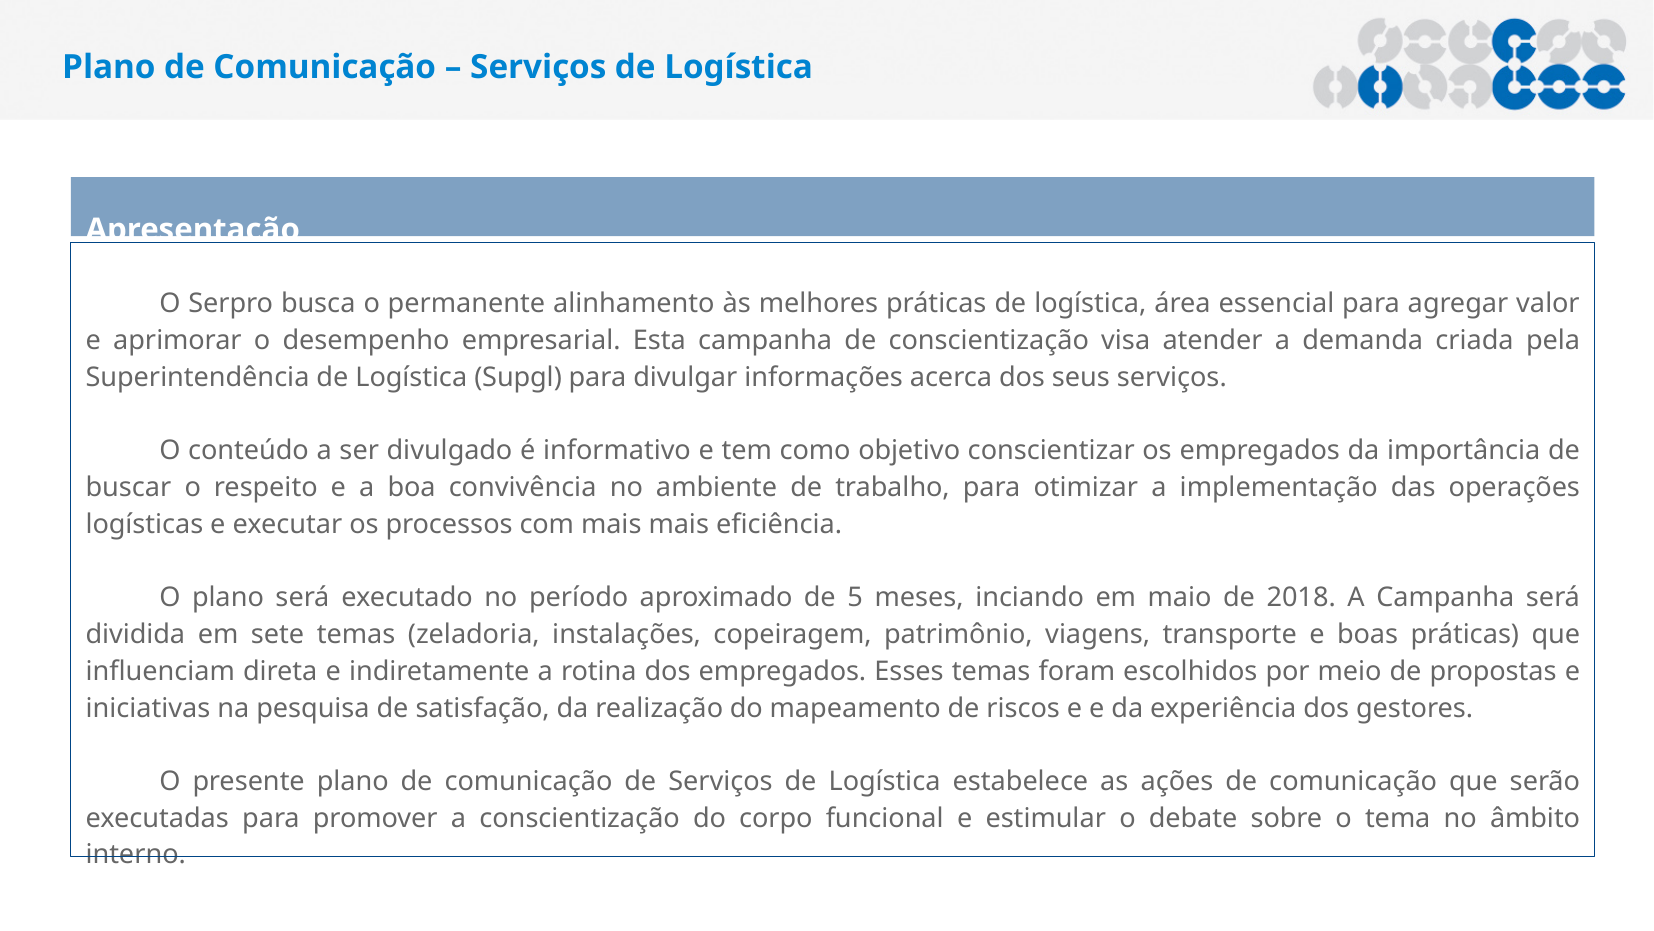

Plano de Comunicação – Serviços de Logística
Apresentação
	O Serpro busca o permanente alinhamento às melhores práticas de logística, área essencial para agregar valor e aprimorar o desempenho empresarial. Esta campanha de conscientização visa atender a demanda criada pela Superintendência de Logística (Supgl) para divulgar informações acerca dos seus serviços.
	O conteúdo a ser divulgado é informativo e tem como objetivo conscientizar os empregados da importância de buscar o respeito e a boa convivência no ambiente de trabalho, para otimizar a implementação das operações logísticas e executar os processos com mais mais eficiência.
	O plano será executado no período aproximado de 5 meses, inciando em maio de 2018. A Campanha será dividida em sete temas (zeladoria, instalações, copeiragem, patrimônio, viagens, transporte e boas práticas) que influenciam direta e indiretamente a rotina dos empregados. Esses temas foram escolhidos por meio de propostas e iniciativas na pesquisa de satisfação, da realização do mapeamento de riscos e e da experiência dos gestores.
	O presente plano de comunicação de Serviços de Logística estabelece as ações de comunicação que serão executadas para promover a conscientização do corpo funcional e estimular o debate sobre o tema no âmbito interno.